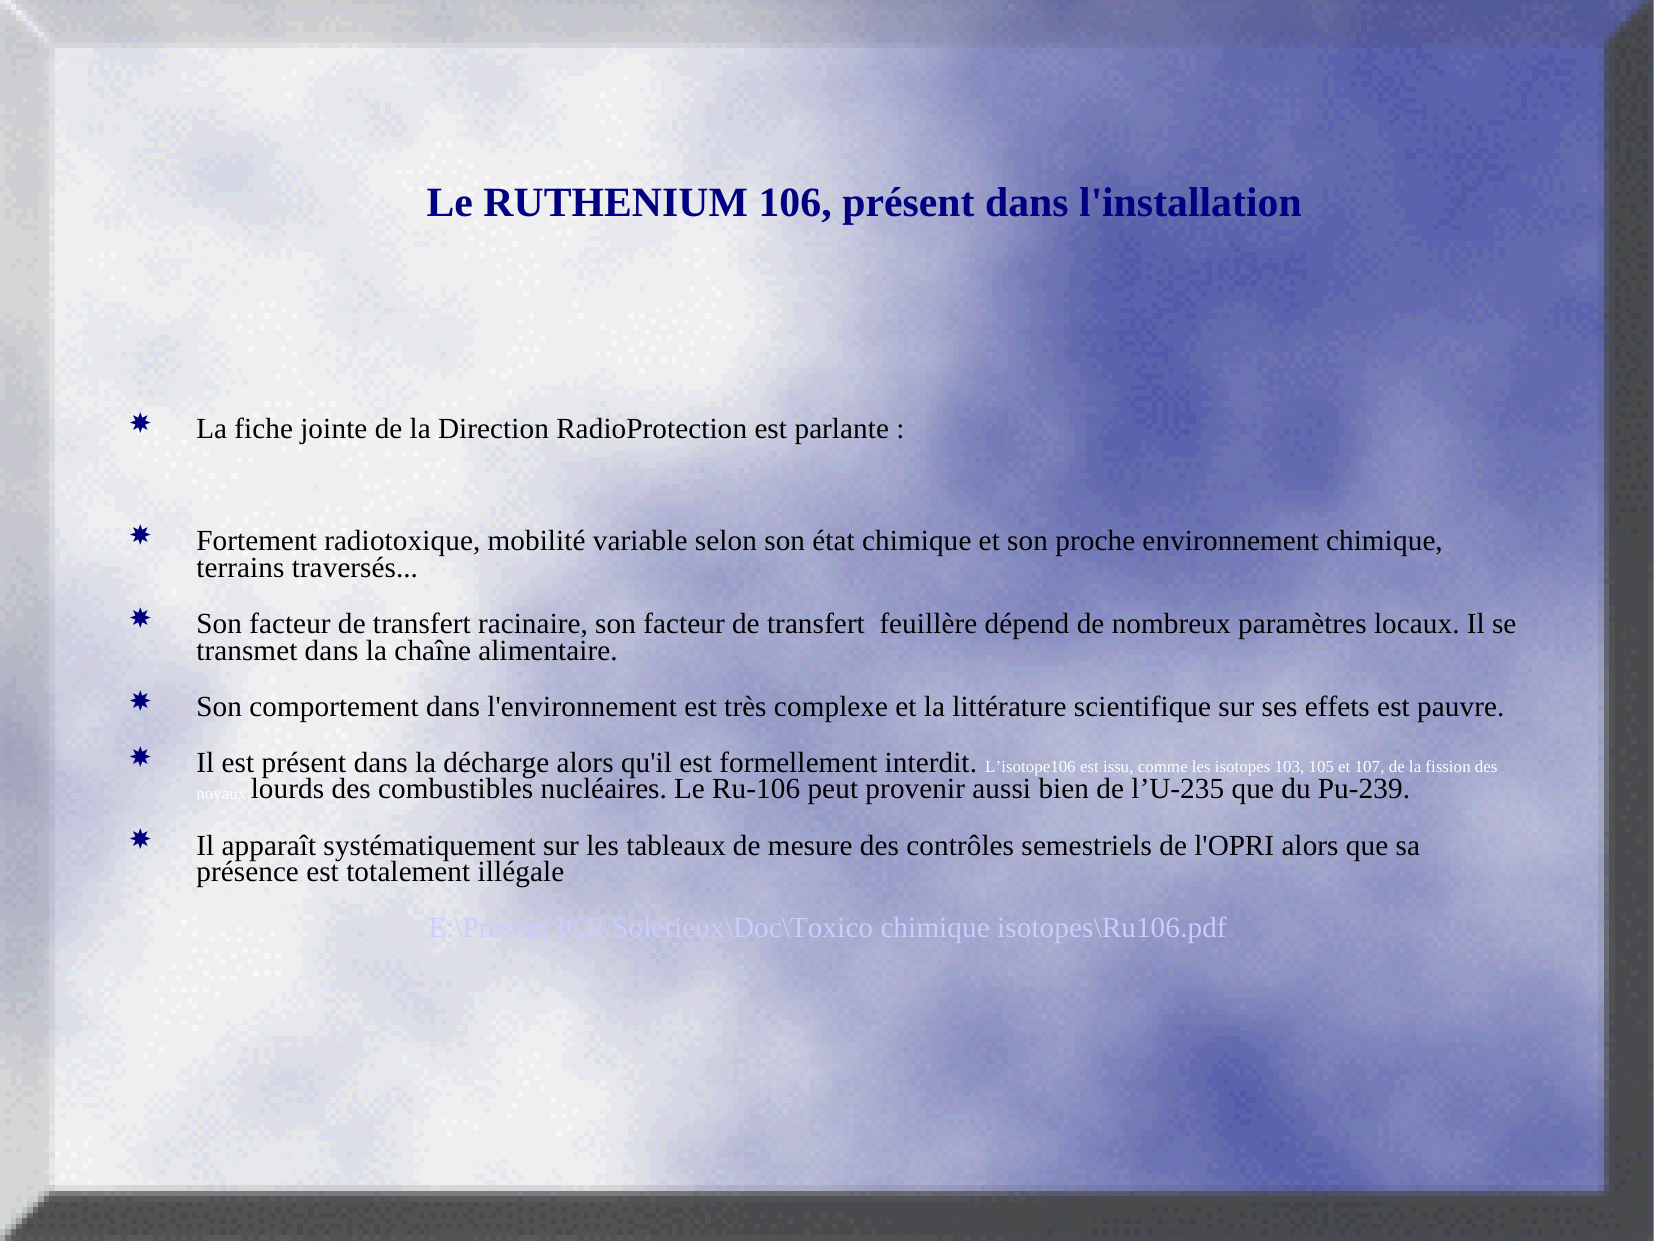

# Le RUTHENIUM 106, présent dans l'installation
La fiche jointe de la Direction RadioProtection est parlante :
Fortement radiotoxique, mobilité variable selon son état chimique et son proche environnement chimique, terrains traversés...
Son facteur de transfert racinaire, son facteur de transfert feuillère dépend de nombreux paramètres locaux. Il se transmet dans la chaîne alimentaire.
Son comportement dans l'environnement est très complexe et la littérature scientifique sur ses effets est pauvre.
Il est présent dans la décharge alors qu'il est formellement interdit. L’isotope106 est issu, comme les isotopes 103, 105 et 107, de la fission des noyaux lourds des combustibles nucléaires. Le Ru-106 peut provenir aussi bien de l’U-235 que du Pu-239.
Il apparaît systématiquement sur les tableaux de mesure des contrôles semestriels de l'OPRI alors que sa présence est totalement illégale
E:\Présent ICR Solerieux\Doc\Toxico chimique isotopes\Ru106.pdf